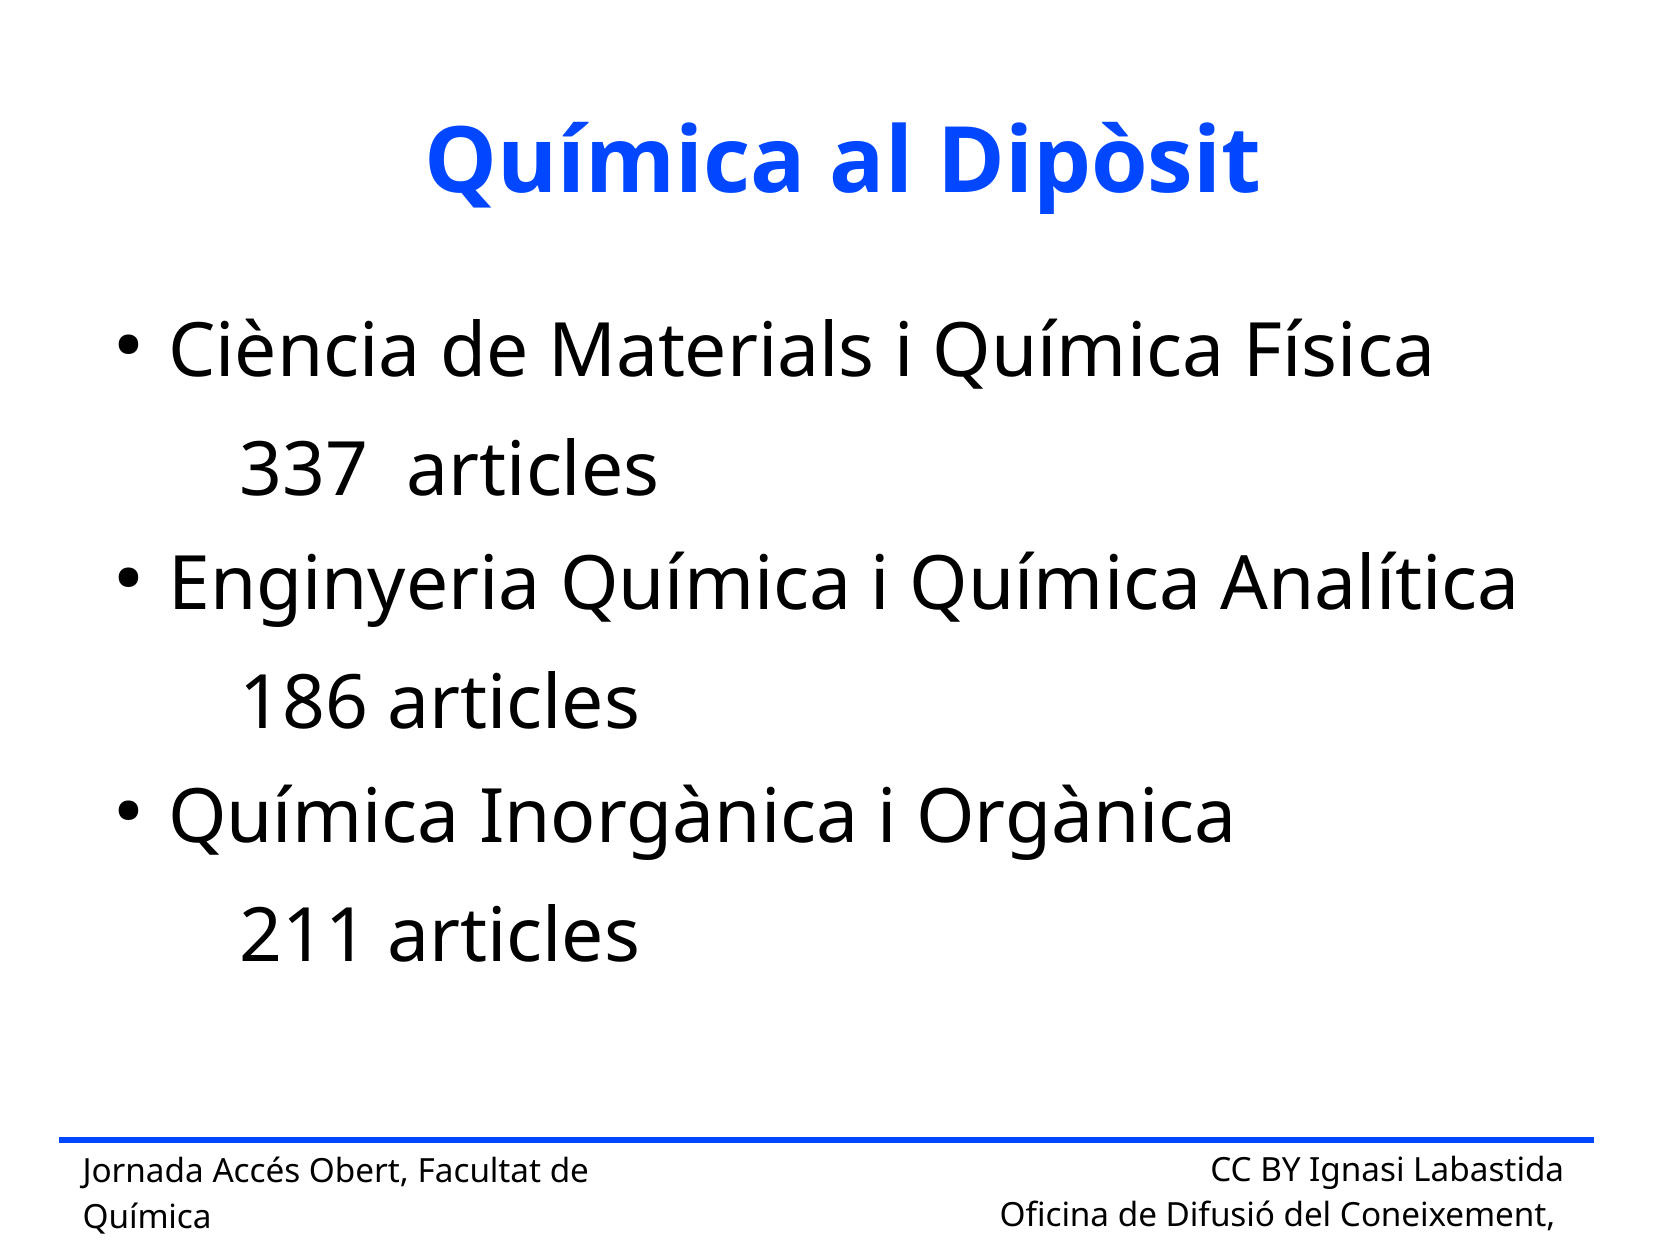

# Química al Dipòsit
Ciència de Materials i Química Física
337 articles
Enginyeria Química i Química Analítica
186 articles
Química Inorgànica i Orgànica
211 articles